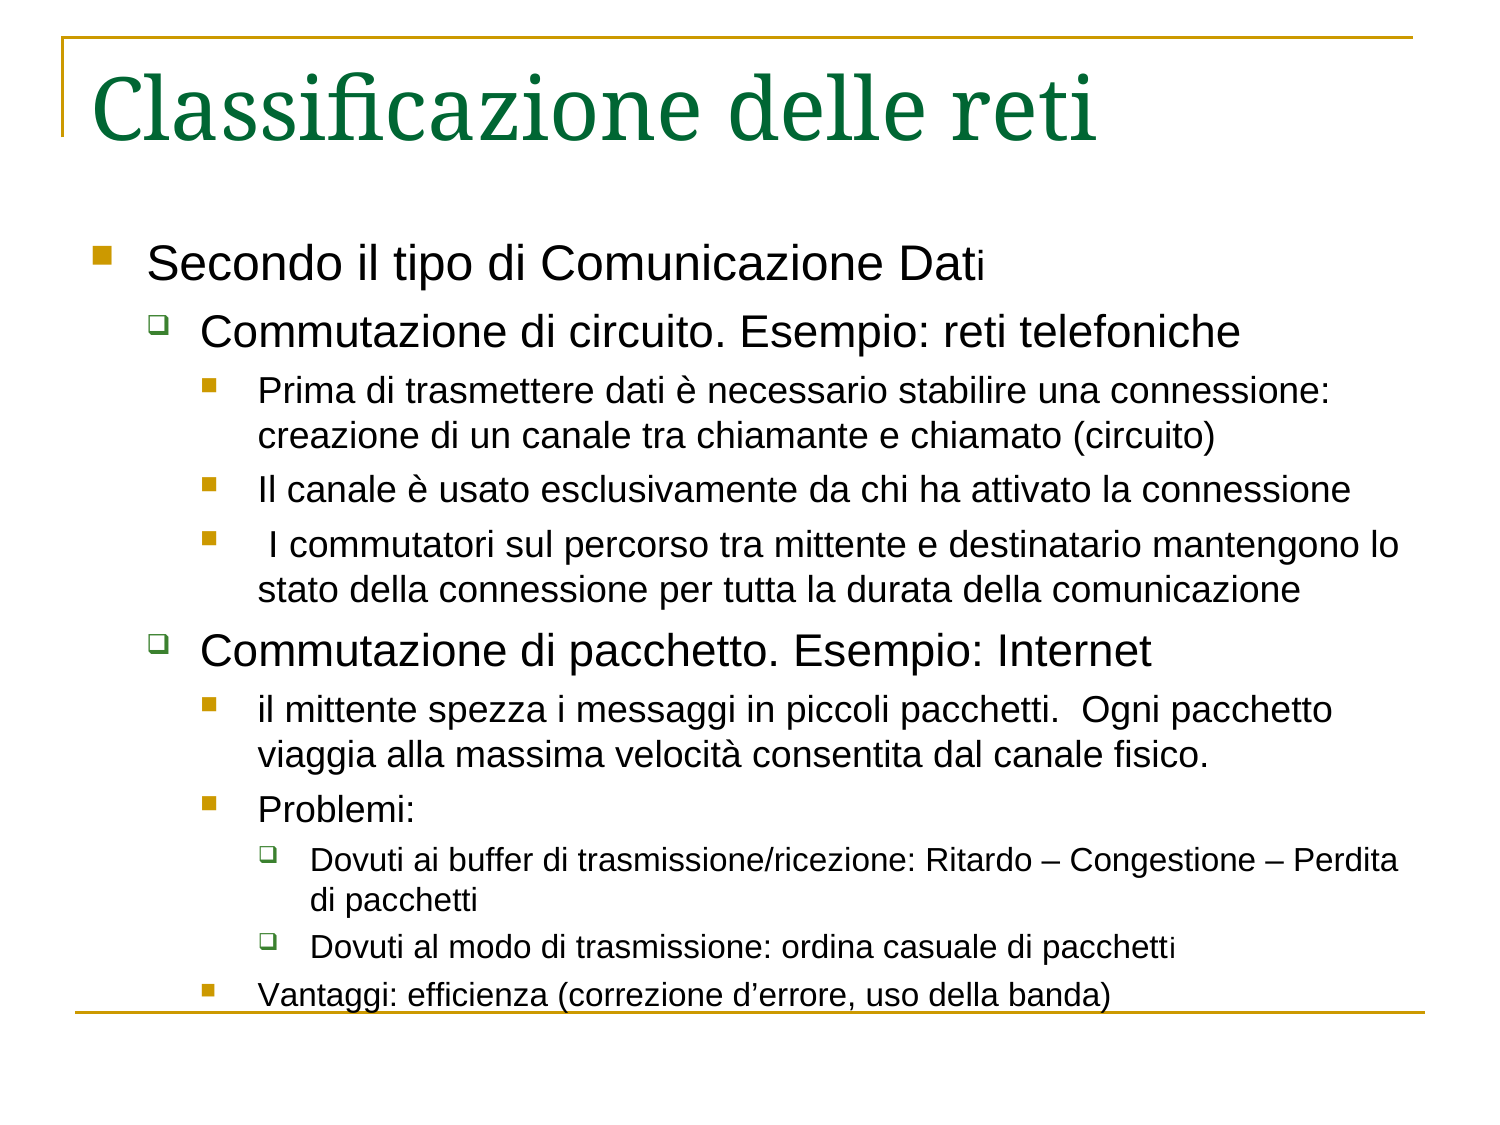

# Classificazione delle reti
Secondo il tipo di Comunicazione Dati
Commutazione di circuito. Esempio: reti telefoniche
Prima di trasmettere dati è necessario stabilire una connessione: creazione di un canale tra chiamante e chiamato (circuito)
Il canale è usato esclusivamente da chi ha attivato la connessione
 I commutatori sul percorso tra mittente e destinatario mantengono lo stato della connessione per tutta la durata della comunicazione
Commutazione di pacchetto. Esempio: Internet
il mittente spezza i messaggi in piccoli pacchetti. Ogni pacchetto viaggia alla massima velocità consentita dal canale fisico.
Problemi:
Dovuti ai buffer di trasmissione/ricezione: Ritardo – Congestione – Perdita di pacchetti
Dovuti al modo di trasmissione: ordina casuale di pacchetti
Vantaggi: efficienza (correzione d’errore, uso della banda)